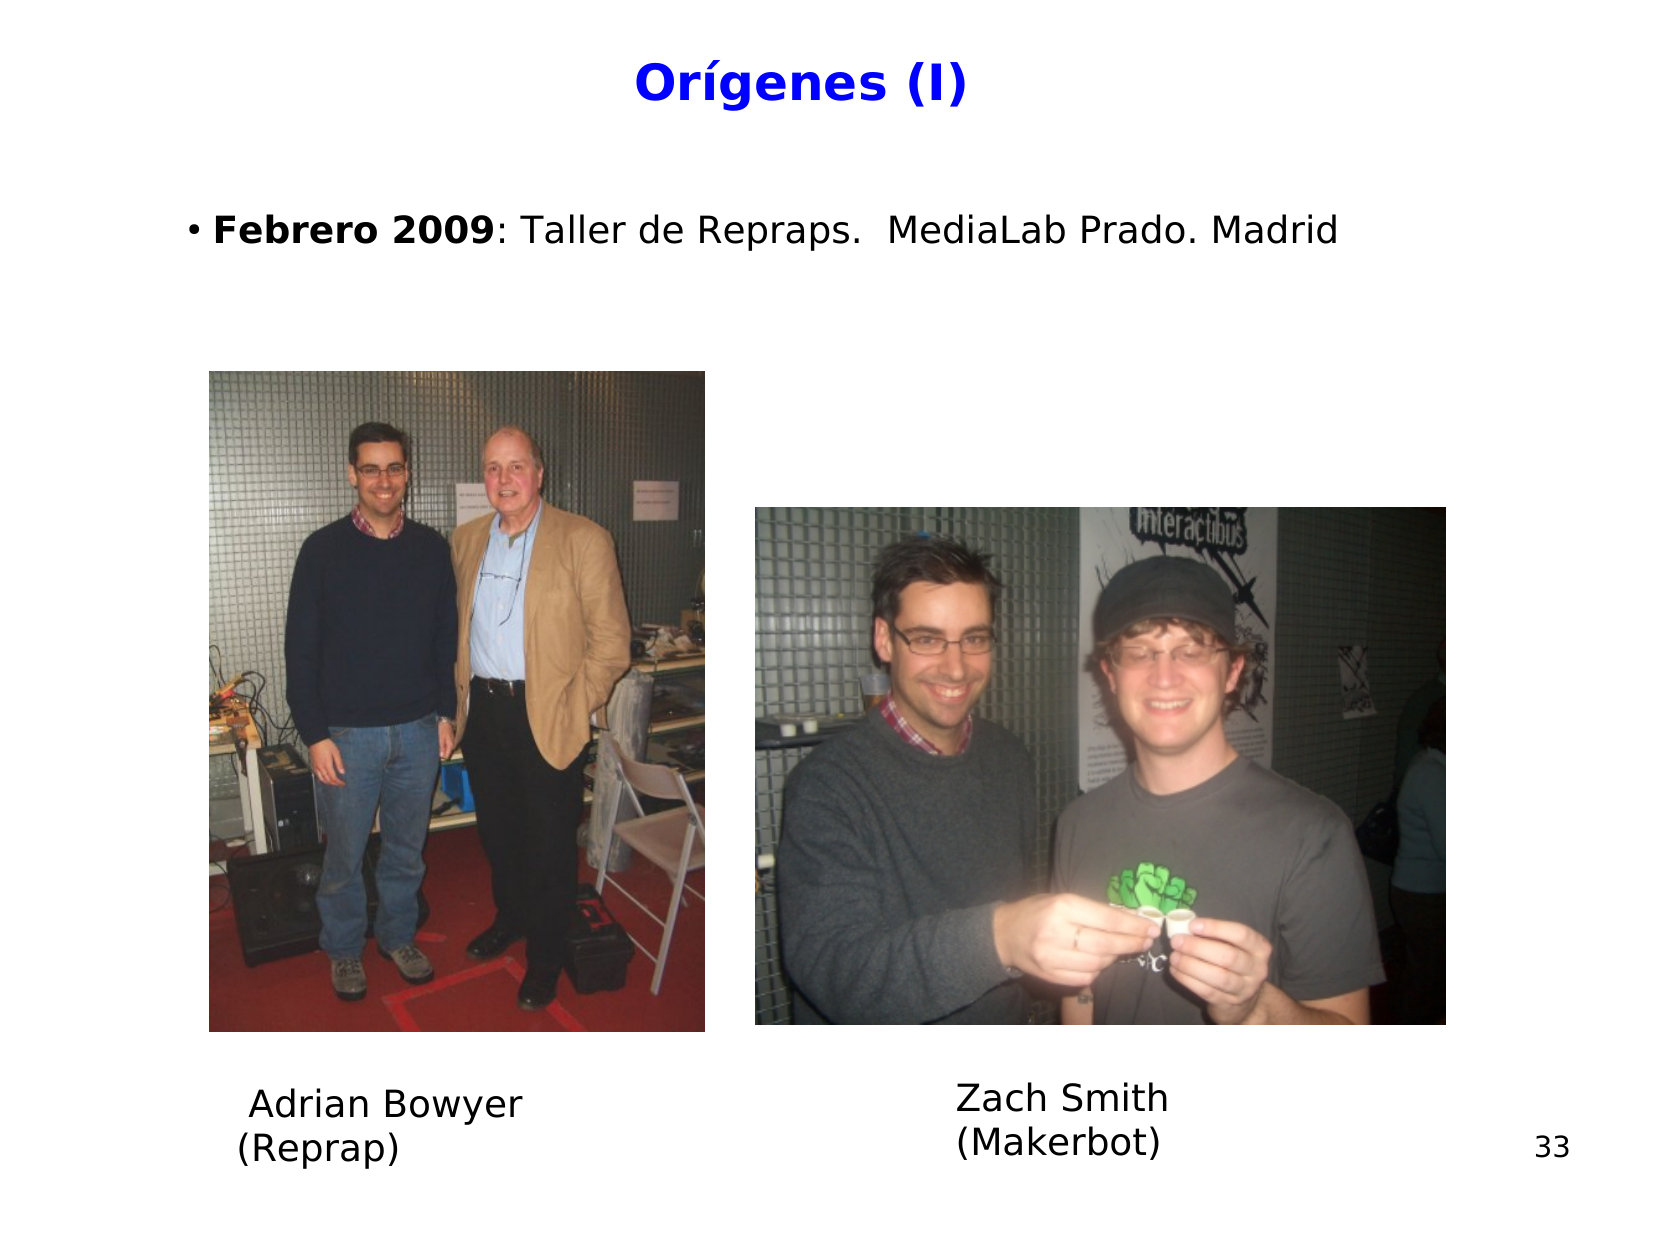

Orígenes (I)
 Febrero 2009: Taller de Repraps. MediaLab Prado. Madrid
Zach Smith (Makerbot)
 Adrian Bowyer (Reprap)
33